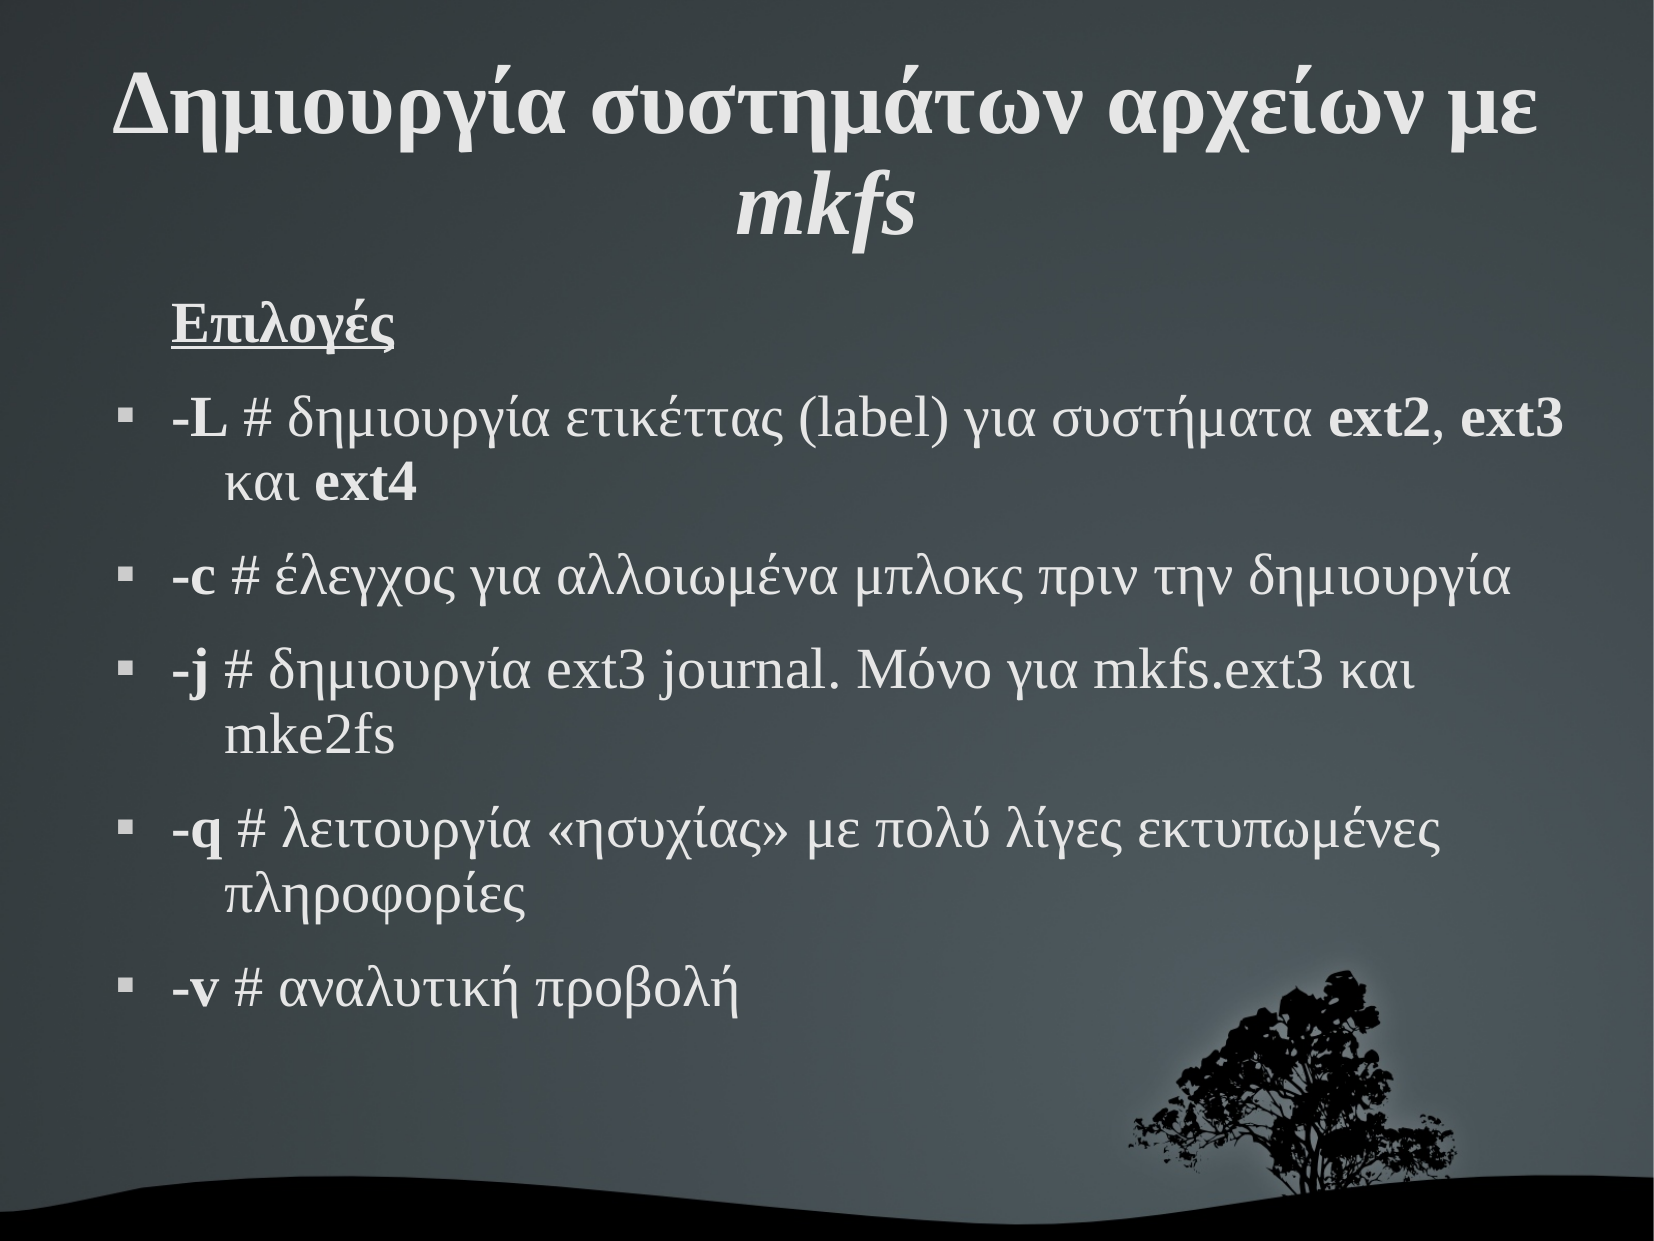

Δημιουργία συστημάτων αρχείων με mkfs
# Επιλογές
-L # δημιουργία ετικέττας (label) για συστήματα ext2, ext3 και ext4
-c # έλεγχος για αλλοιωμένα μπλοκς πριν την δημιουργία
-j # δημιουργία ext3 journal. Μόνο για mkfs.ext3 και mke2fs
-q # λειτουργία «ησυχίας» με πολύ λίγες εκτυπωμένες πληροφορίες
-v # αναλυτική προβολή